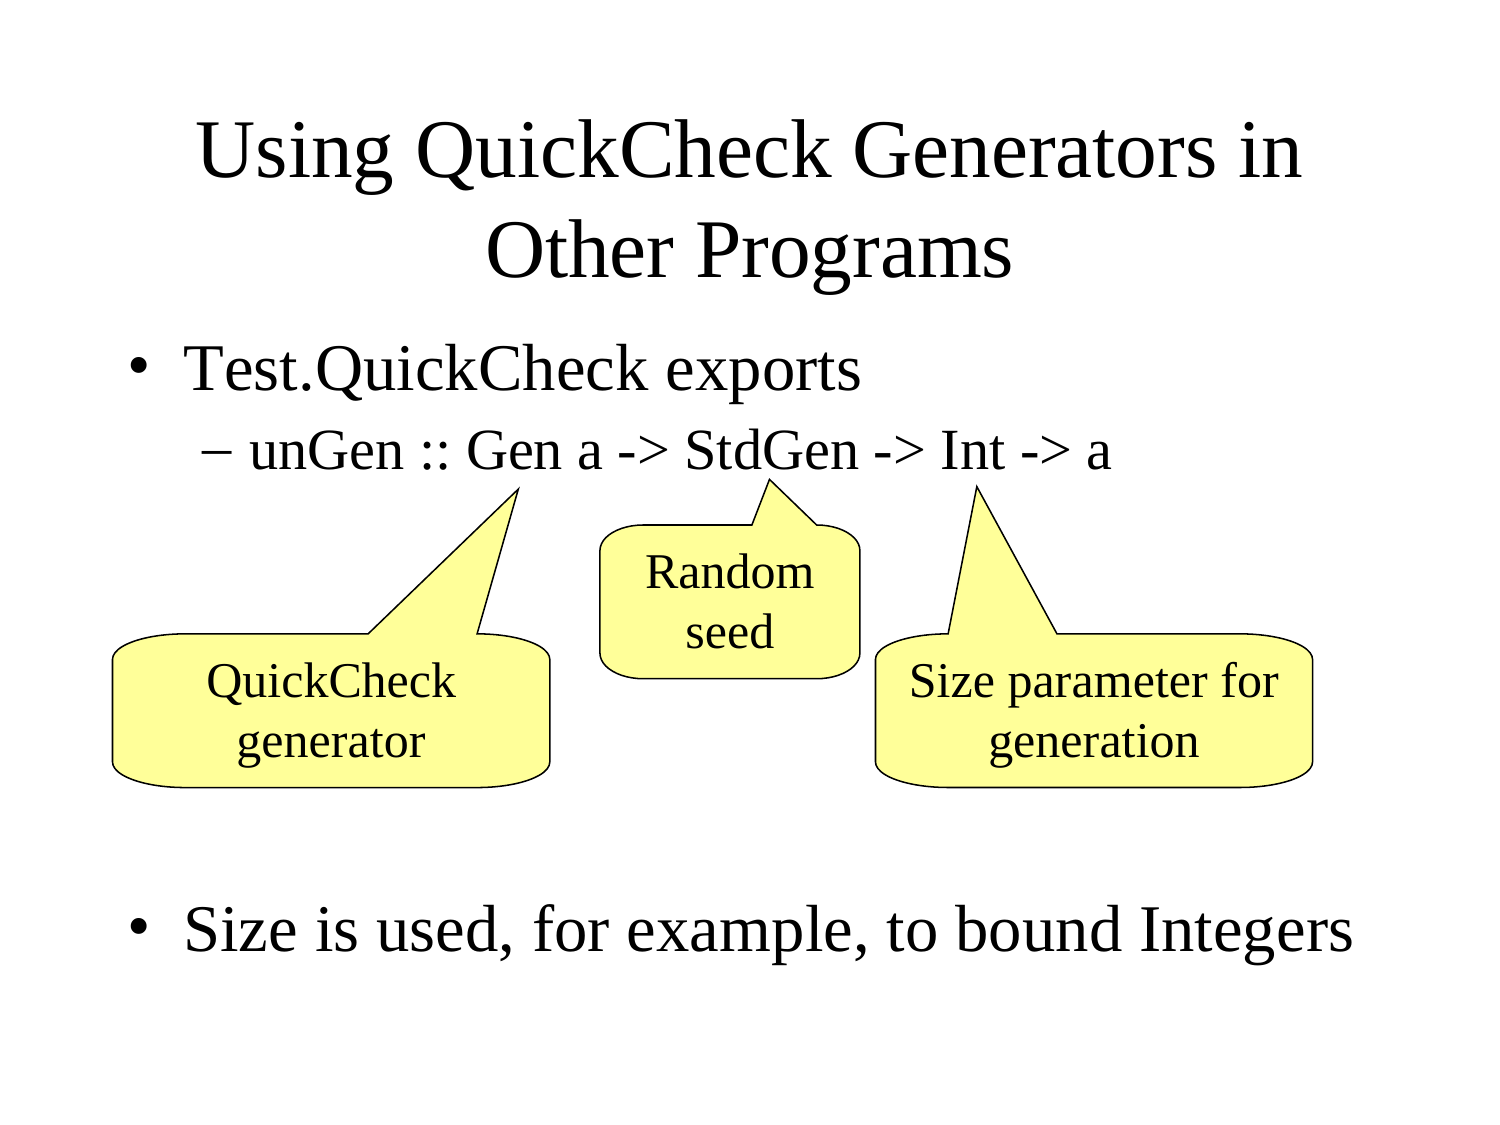

# Using QuickCheck Generators in Other Programs
Test.QuickCheck exports
unGen :: Gen a -> StdGen -> Int -> a
Size is used, for example, to bound Integers
Random seed
QuickCheck
generator
Size parameter for generation